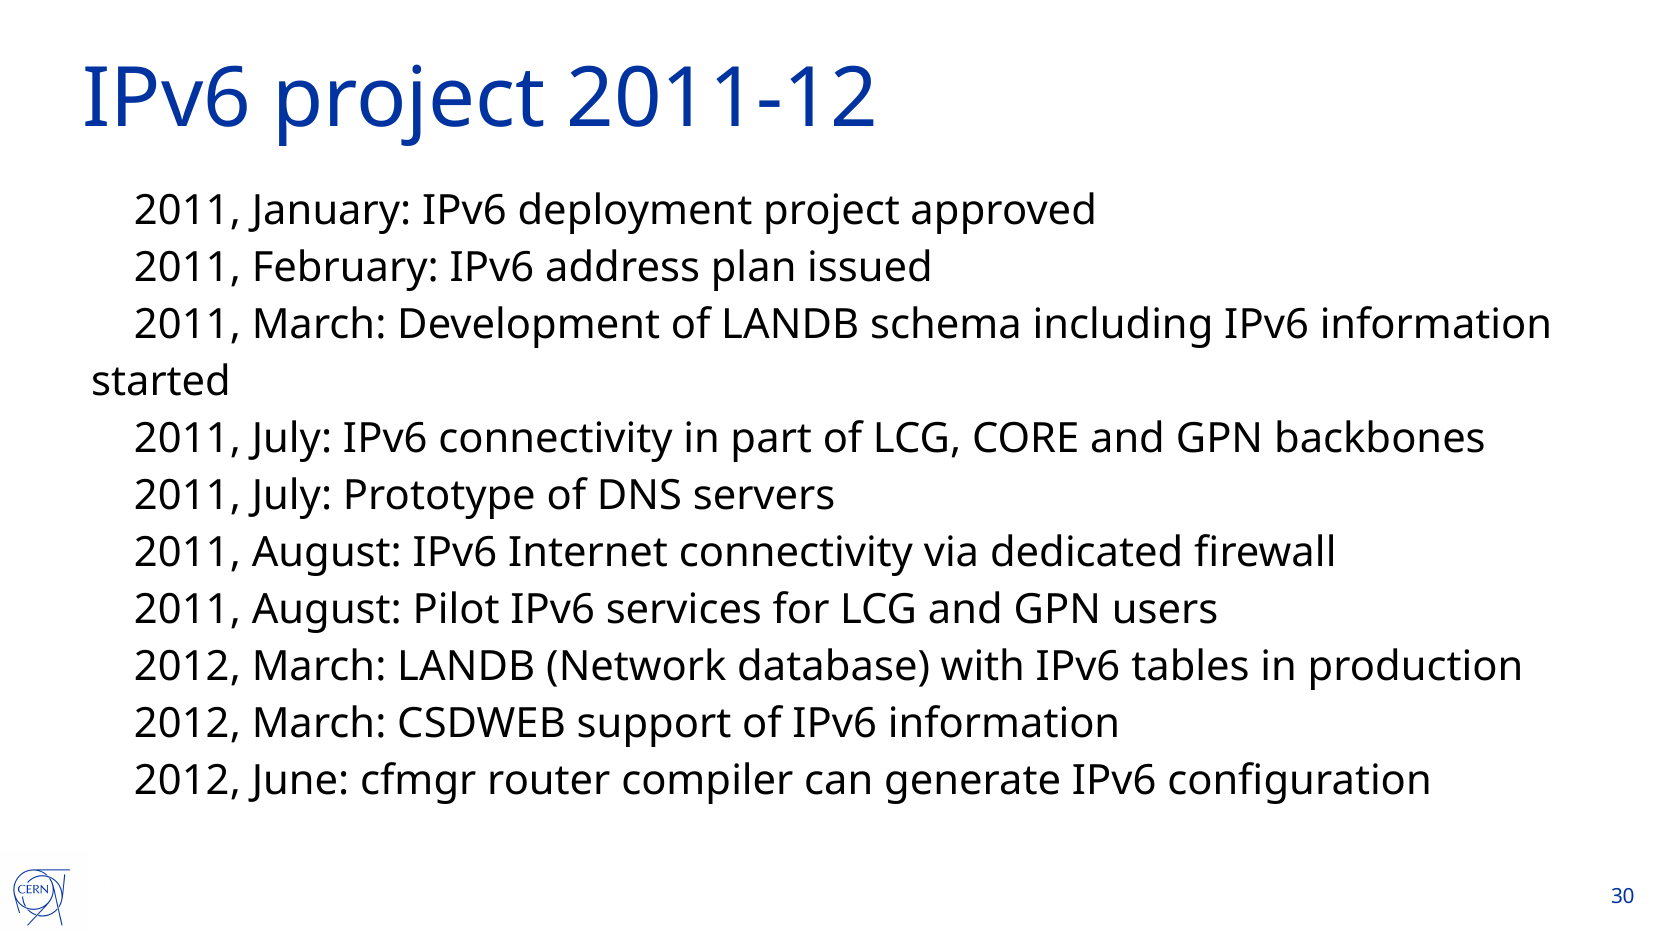

# IPv6 project 2011-12
 2011, January: IPv6 deployment project approved
 2011, February: IPv6 address plan issued
 2011, March: Development of LANDB schema including IPv6 information started
 2011, July: IPv6 connectivity in part of LCG, CORE and GPN backbones
 2011, July: Prototype of DNS servers
 2011, August: IPv6 Internet connectivity via dedicated firewall
 2011, August: Pilot IPv6 services for LCG and GPN users
 2012, March: LANDB (Network database) with IPv6 tables in production
 2012, March: CSDWEB support of IPv6 information
 2012, June: cfmgr router compiler can generate IPv6 configuration